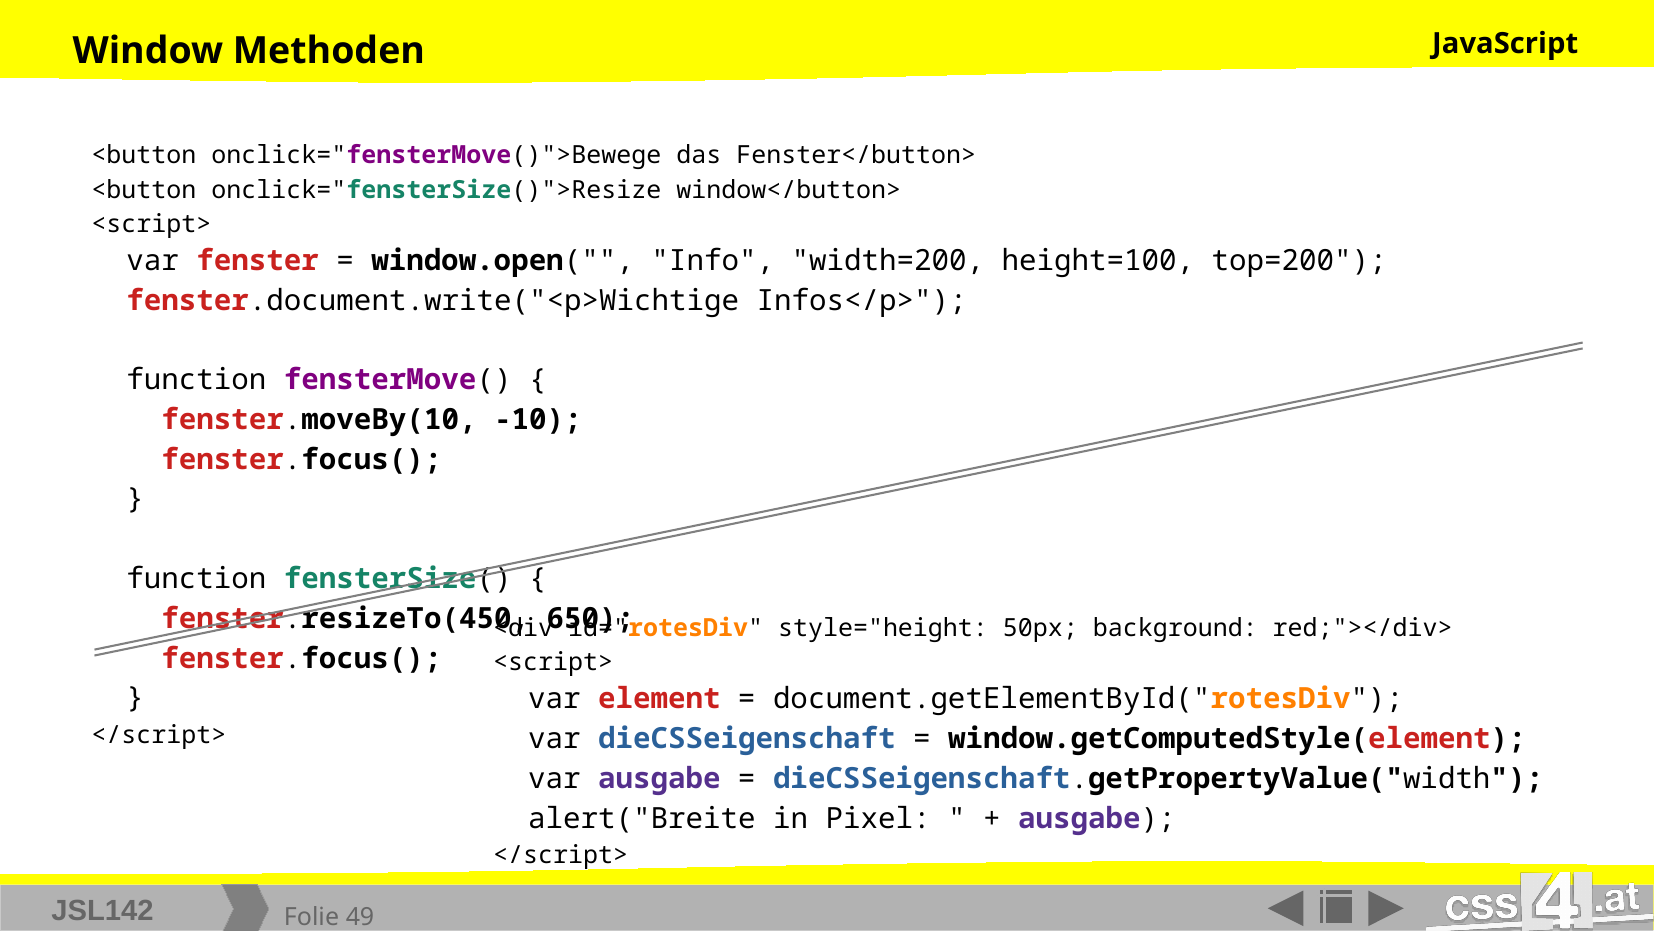

JavaScript
Window Methoden
<button onclick="fensterMove()">Bewege das Fenster</button>
<button onclick="fensterSize()">Resize window</button>
<script>
 var fenster = window.open("", "Info", "width=200, height=100, top=200");
 fenster.document.write("<p>Wichtige Infos</p>");
 function fensterMove() {
 fenster.moveBy(10, -10);
 fenster.focus();
 }
 function fensterSize() {
 fenster.resizeTo(450, 650);
 fenster.focus();
 }
</script>
<div id="rotesDiv" style="height: 50px; background: red;"></div>
<script>
 var element = document.getElementById("rotesDiv");
 var dieCSSeigenschaft = window.getComputedStyle(element);
 var ausgabe = dieCSSeigenschaft.getPropertyValue("width");
 alert("Breite in Pixel: " + ausgabe);
</script>
JSL142
Folie